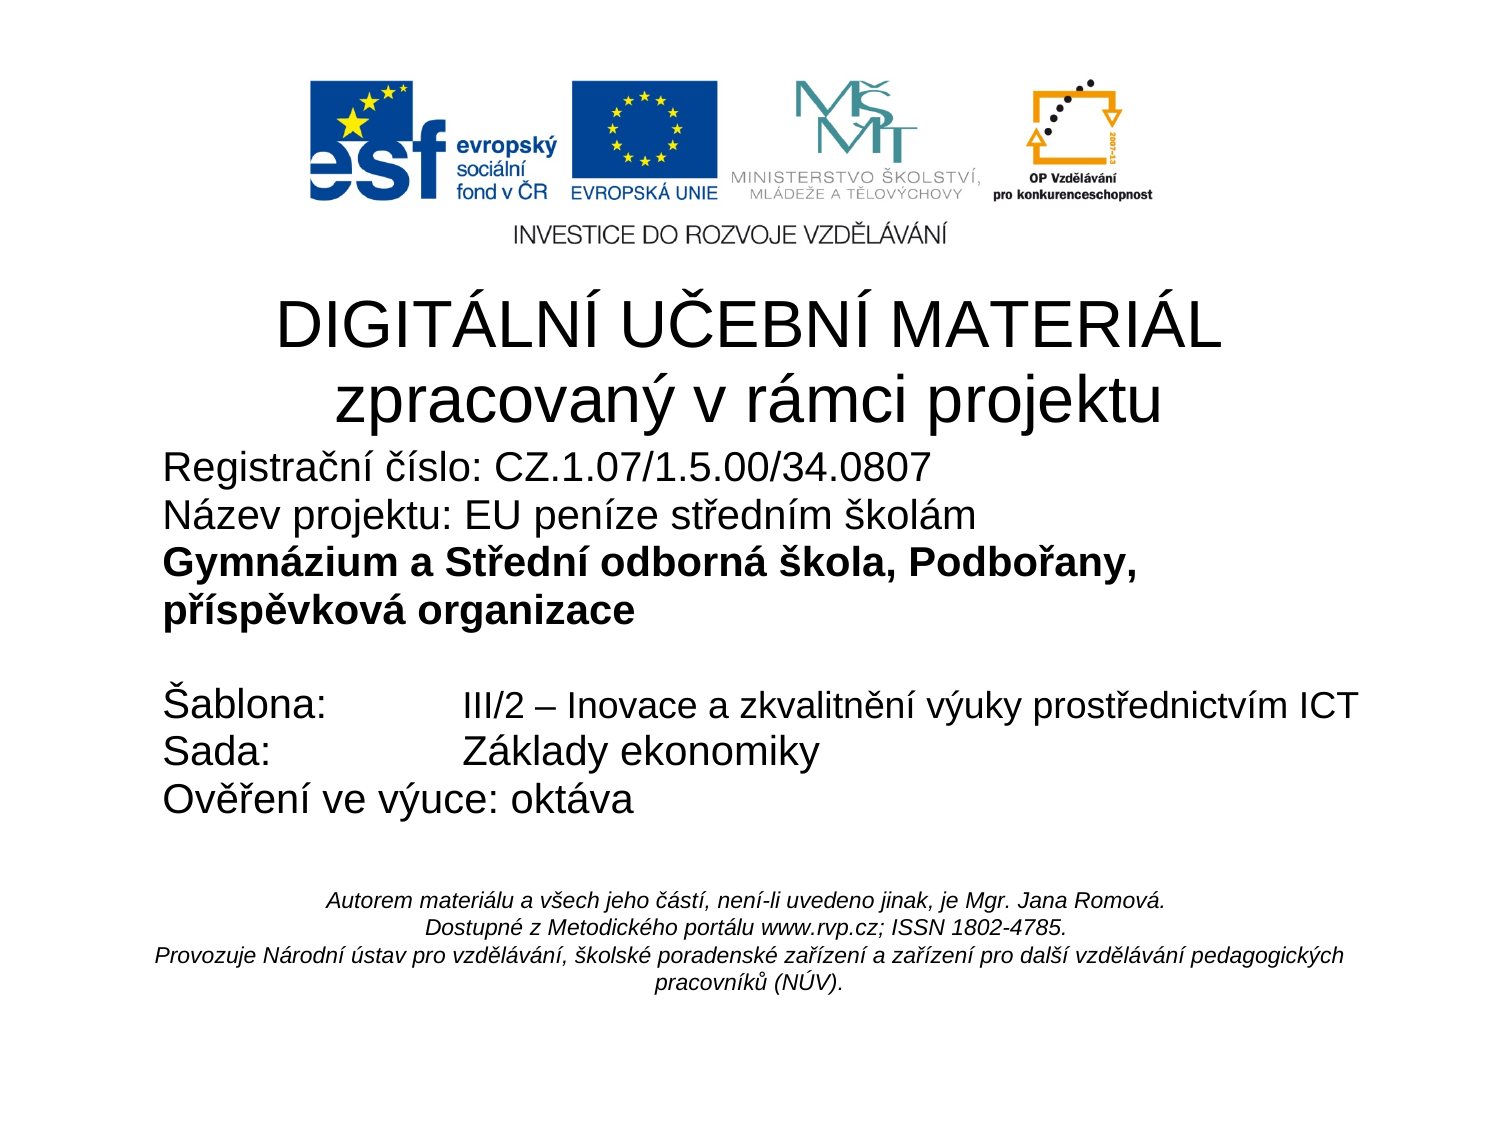

DIGITÁLNÍ UČEBNÍ MATERIÁL
zpracovaný v rámci projektu
# Registrační číslo: CZ.1.07/1.5.00/34.0807
Název projektu: EU peníze středním školám
Gymnázium a Střední odborná škola, Podbořany,
příspěvková organizace
Šablona:	III/2 – Inovace a zkvalitnění výuky prostřednictvím ICT
Sada:		Základy ekonomiky
Ověření ve výuce: oktáva
Autorem materiálu a všech jeho částí, není-li uvedeno jinak, je Mgr. Jana Romová.
Dostupné z Metodického portálu www.rvp.cz; ISSN 1802-4785.
Provozuje Národní ústav pro vzdělávání, školské poradenské zařízení a zařízení pro další vzdělávání pedagogických pracovníků (NÚV).